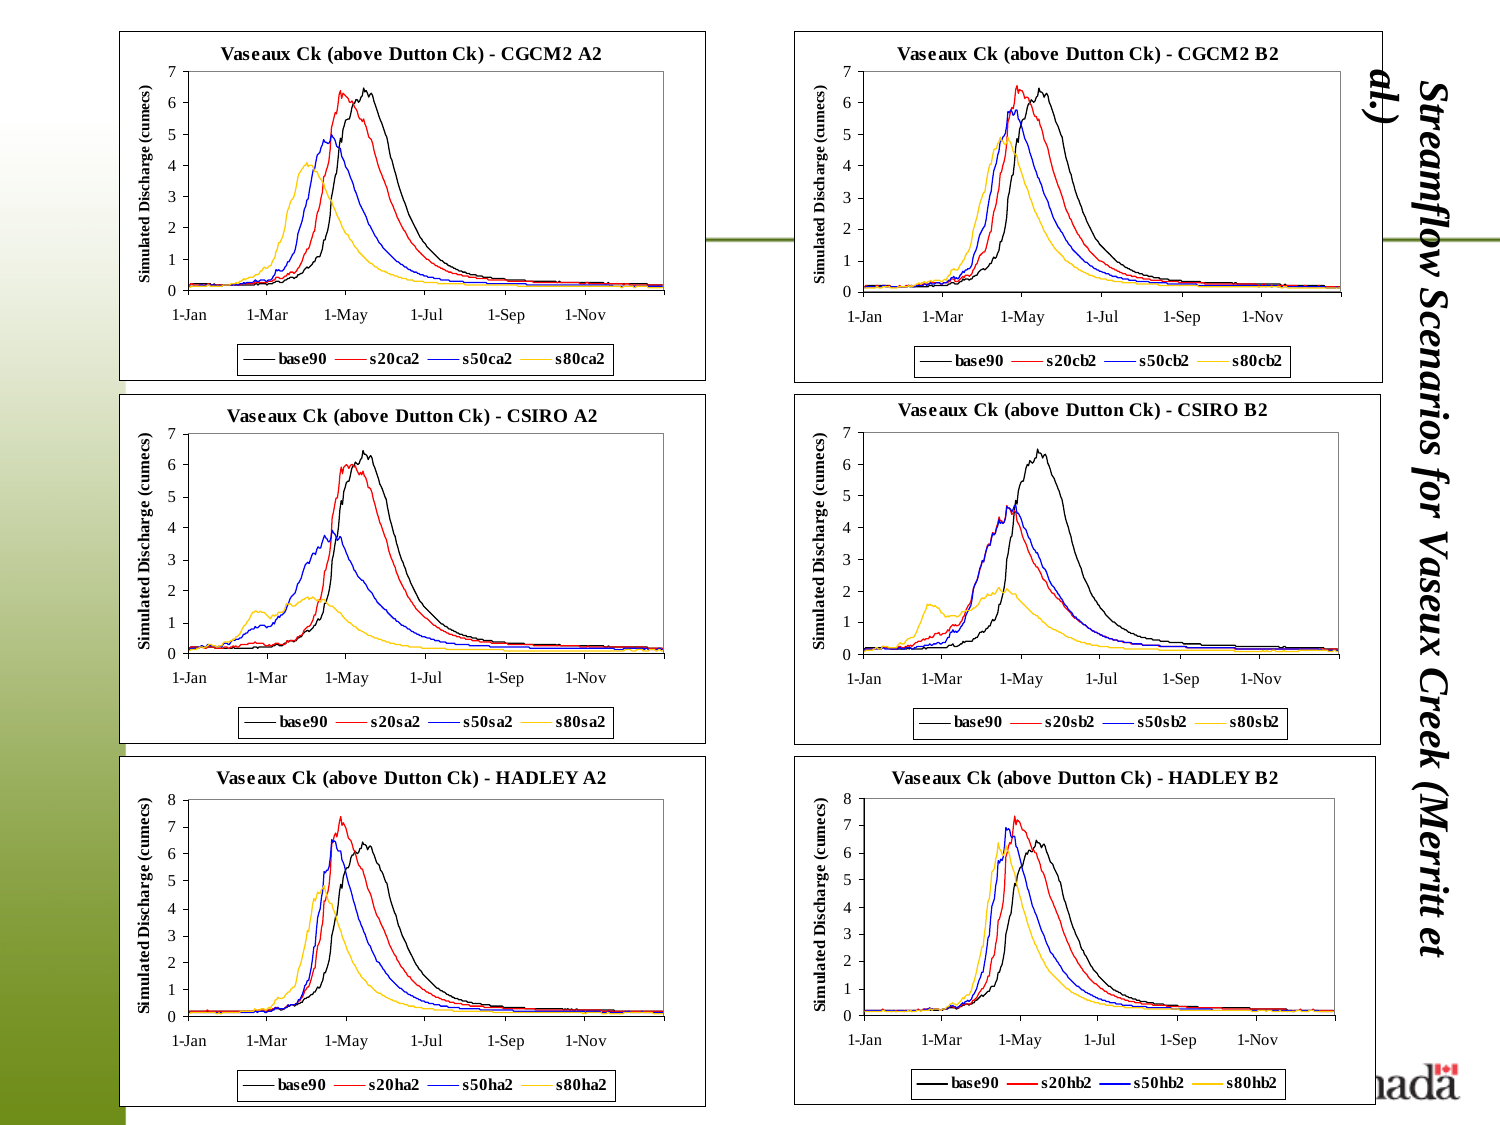

Streamflow Scenarios for Vaseux Creek (Merritt et al.)